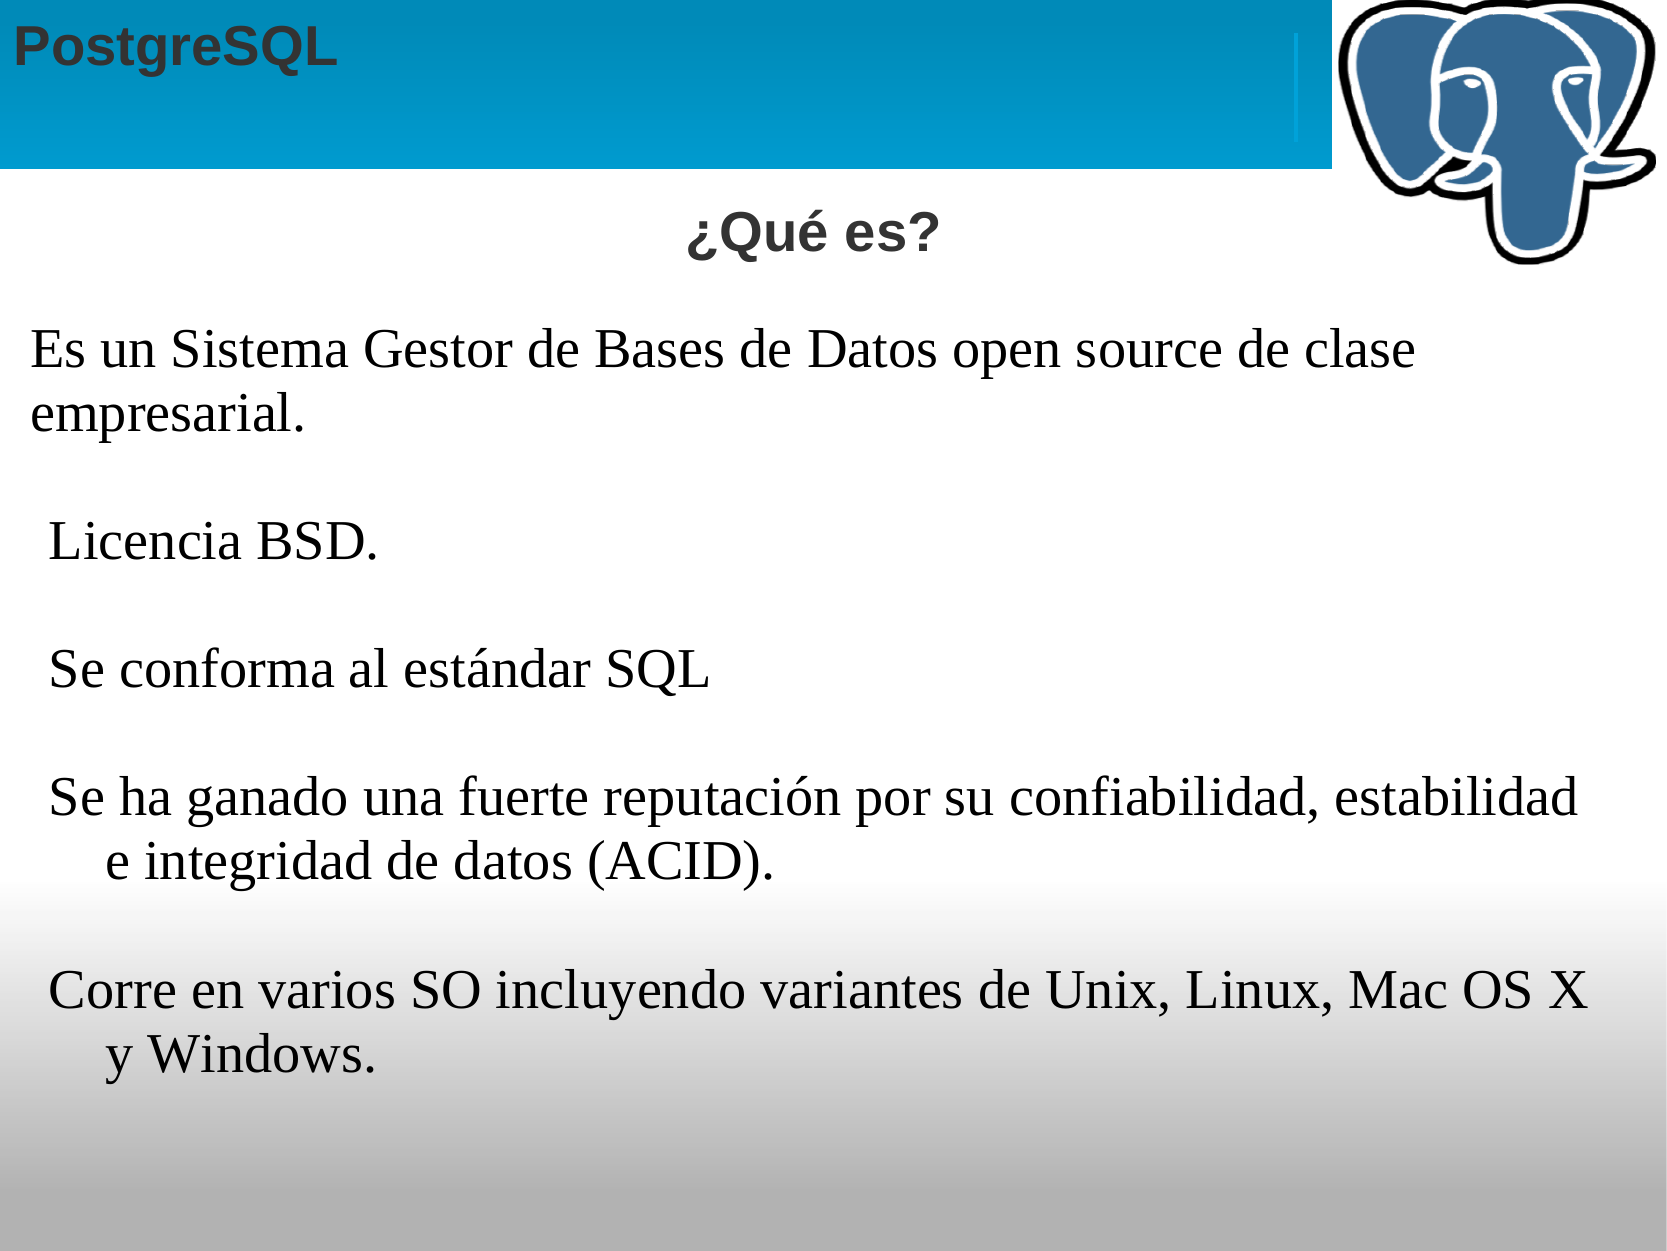

PostgreSQL
¿Qué es?
Es un Sistema Gestor de Bases de Datos open source de clase empresarial.
Licencia BSD.
Se conforma al estándar SQL
Se ha ganado una fuerte reputación por su confiabilidad, estabilidad e integridad de datos (ACID).
Corre en varios SO incluyendo variantes de Unix, Linux, Mac OS X y Windows.